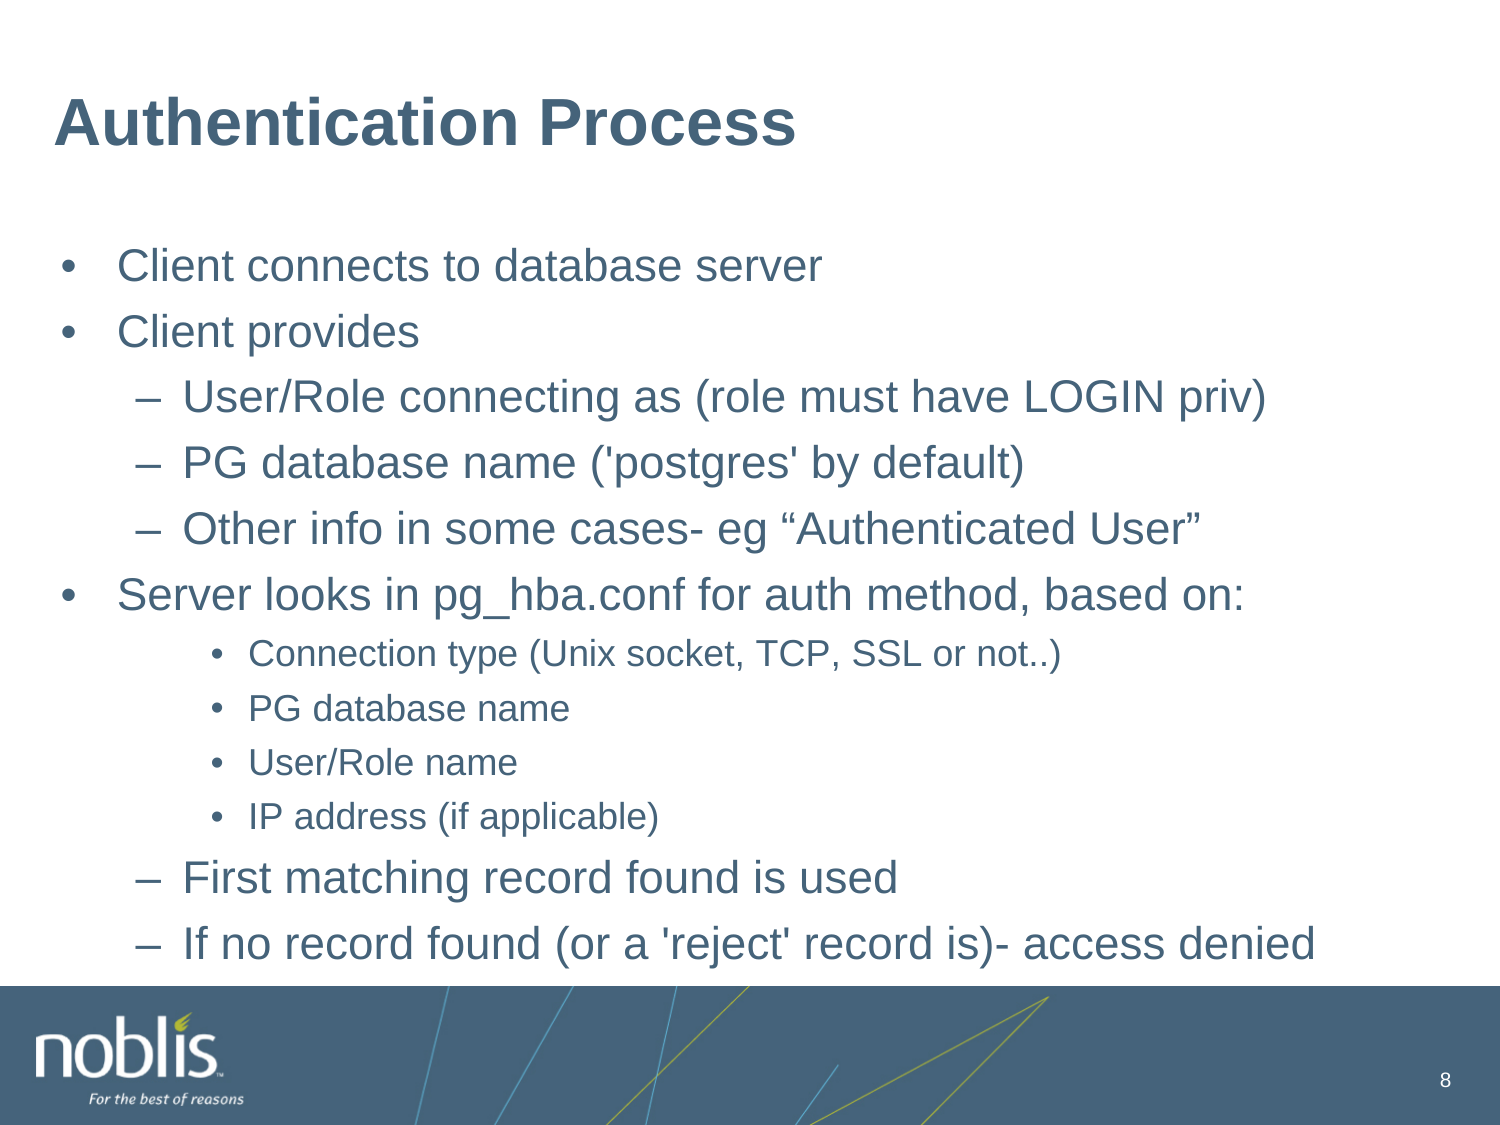

# Authentication Process
Client connects to database server
Client provides
User/Role connecting as (role must have LOGIN priv)
PG database name ('postgres' by default)
Other info in some cases- eg “Authenticated User”
Server looks in pg_hba.conf for auth method, based on:
Connection type (Unix socket, TCP, SSL or not..)
PG database name
User/Role name
IP address (if applicable)
First matching record found is used
If no record found (or a 'reject' record is)- access denied